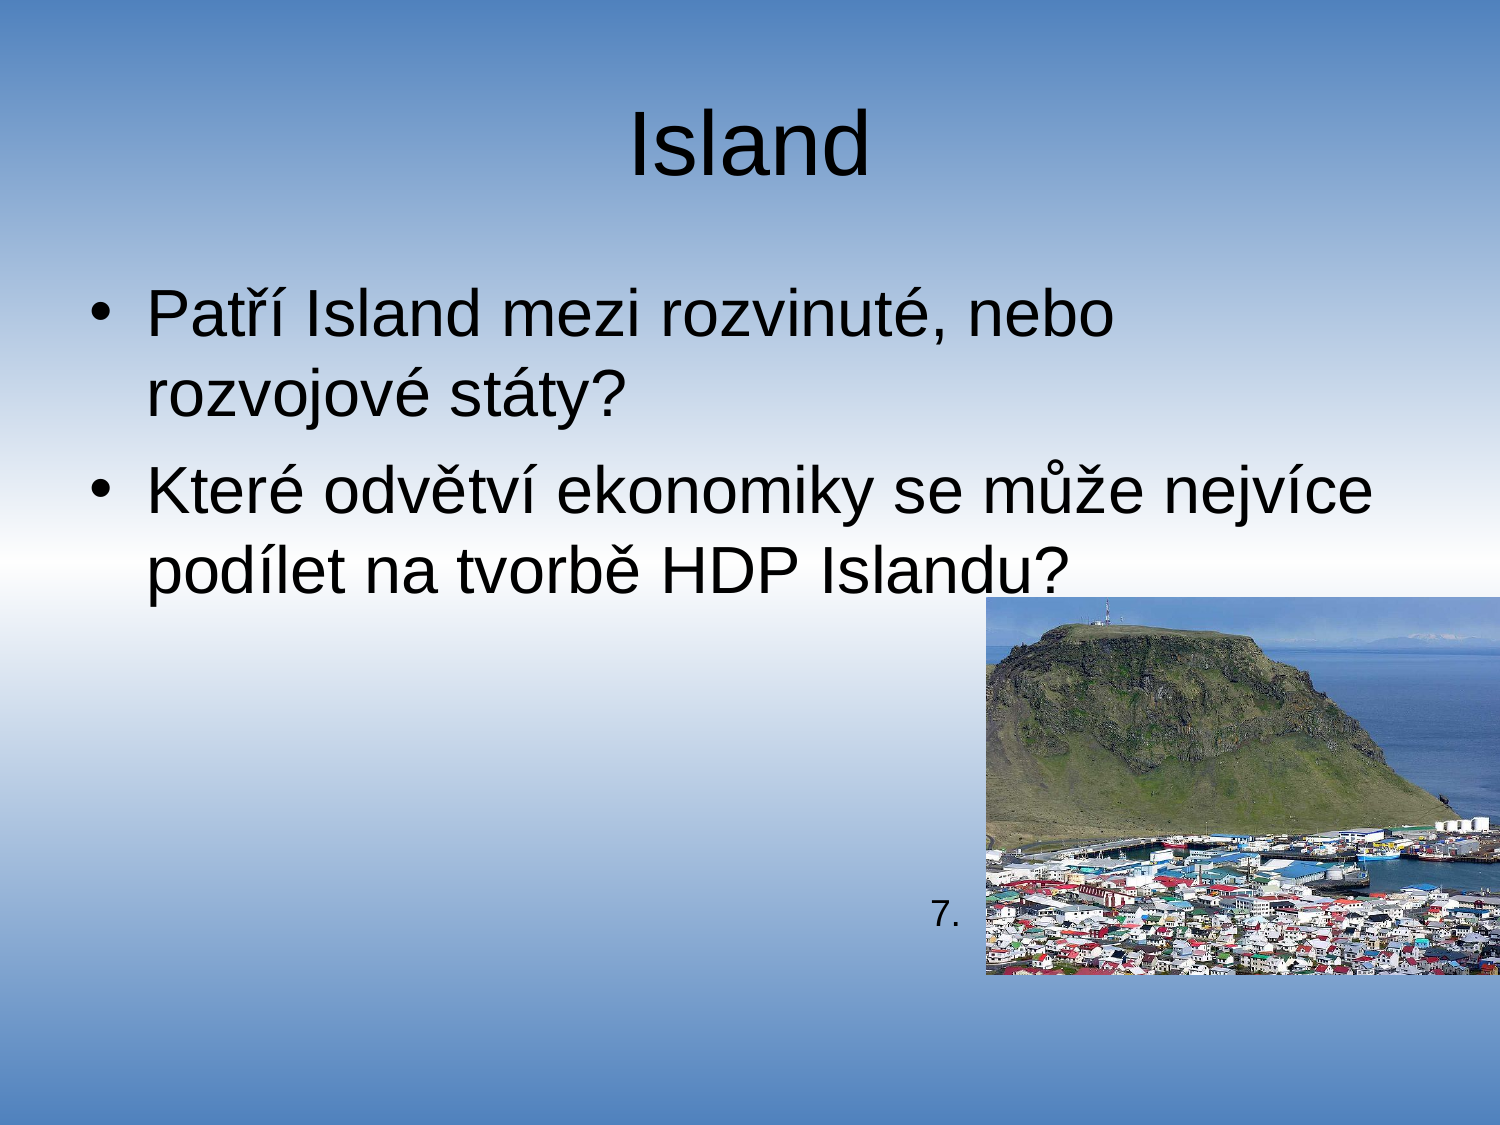

# Island
Patří Island mezi rozvinuté, nebo rozvojové státy?
Které odvětví ekonomiky se může nejvíce podílet na tvorbě HDP Islandu?
7.